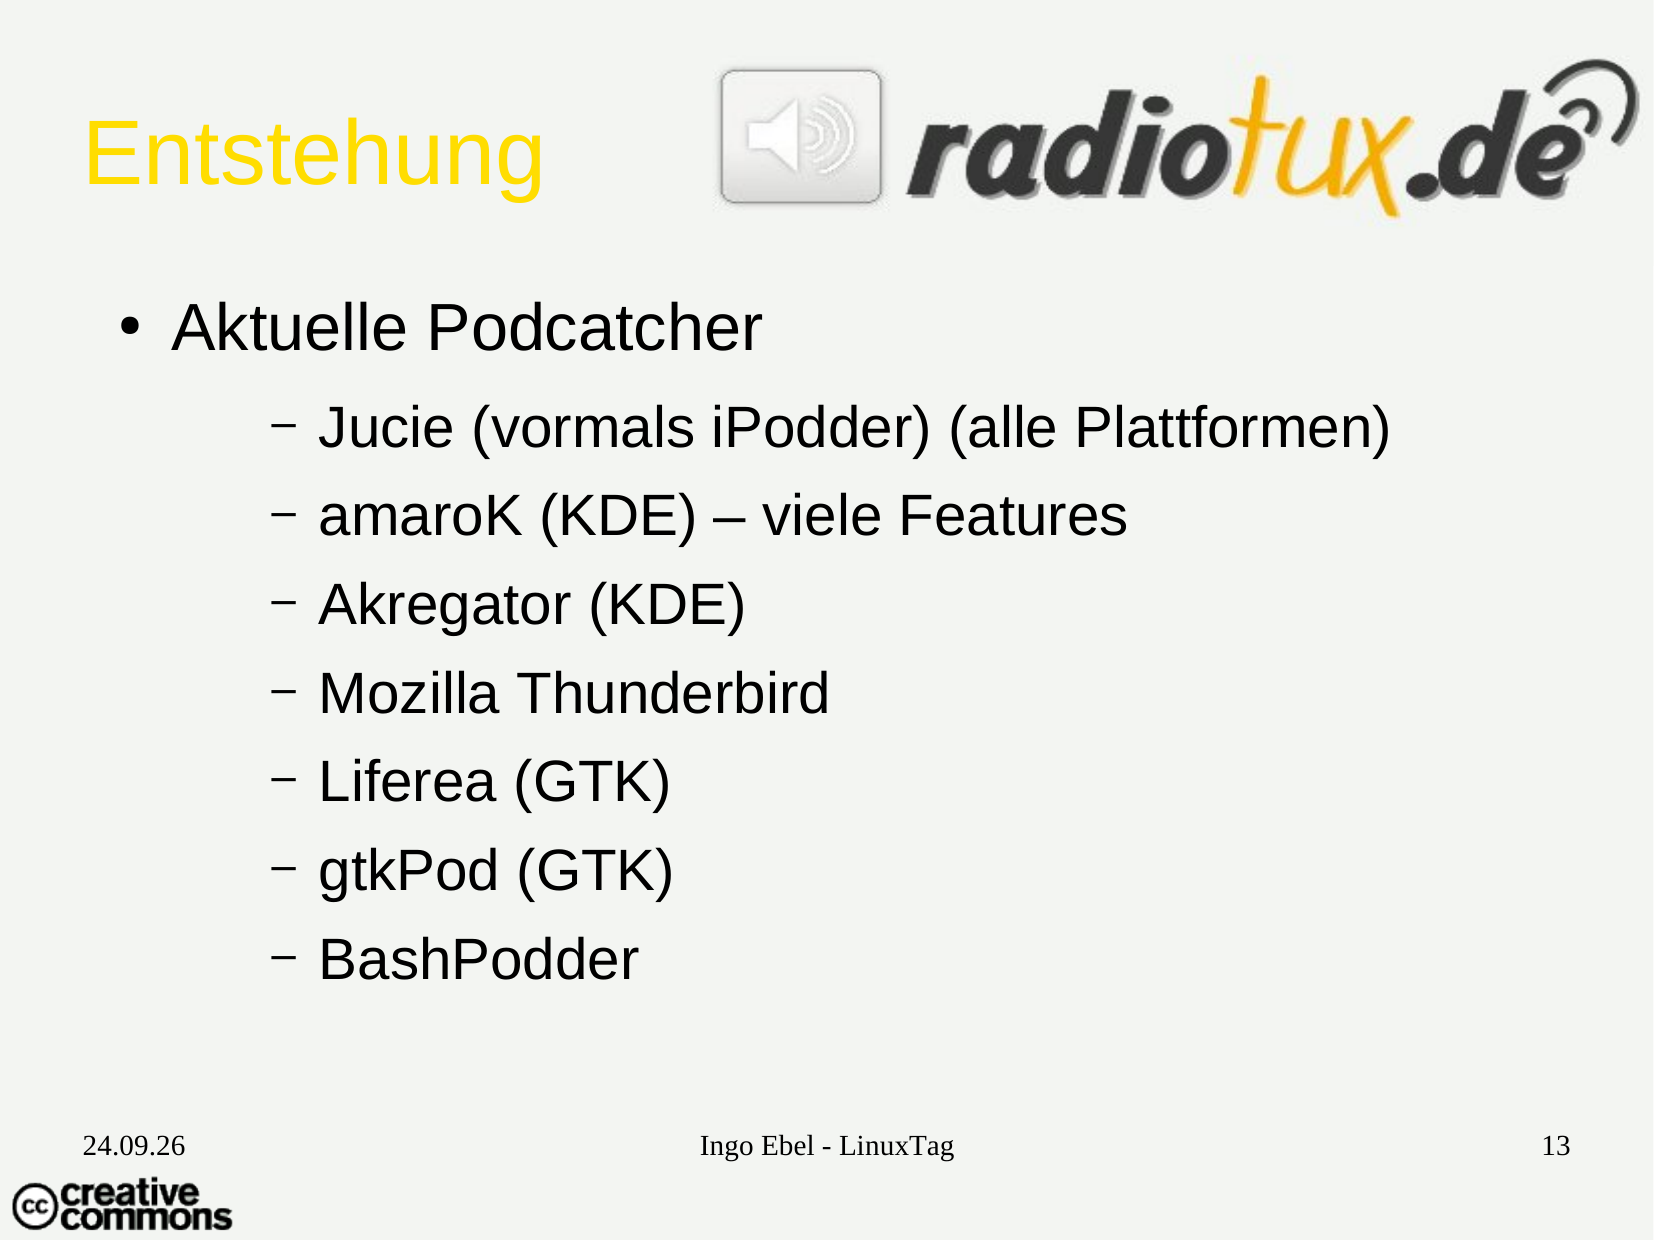

# Entstehung
Aktuelle Podcatcher
Jucie (vormals iPodder) (alle Plattformen)
amaroK (KDE) – viele Features
Akregator (KDE)
Mozilla Thunderbird
Liferea (GTK)
gtkPod (GTK)
BashPodder
Ingo Ebel - LinuxTag
13